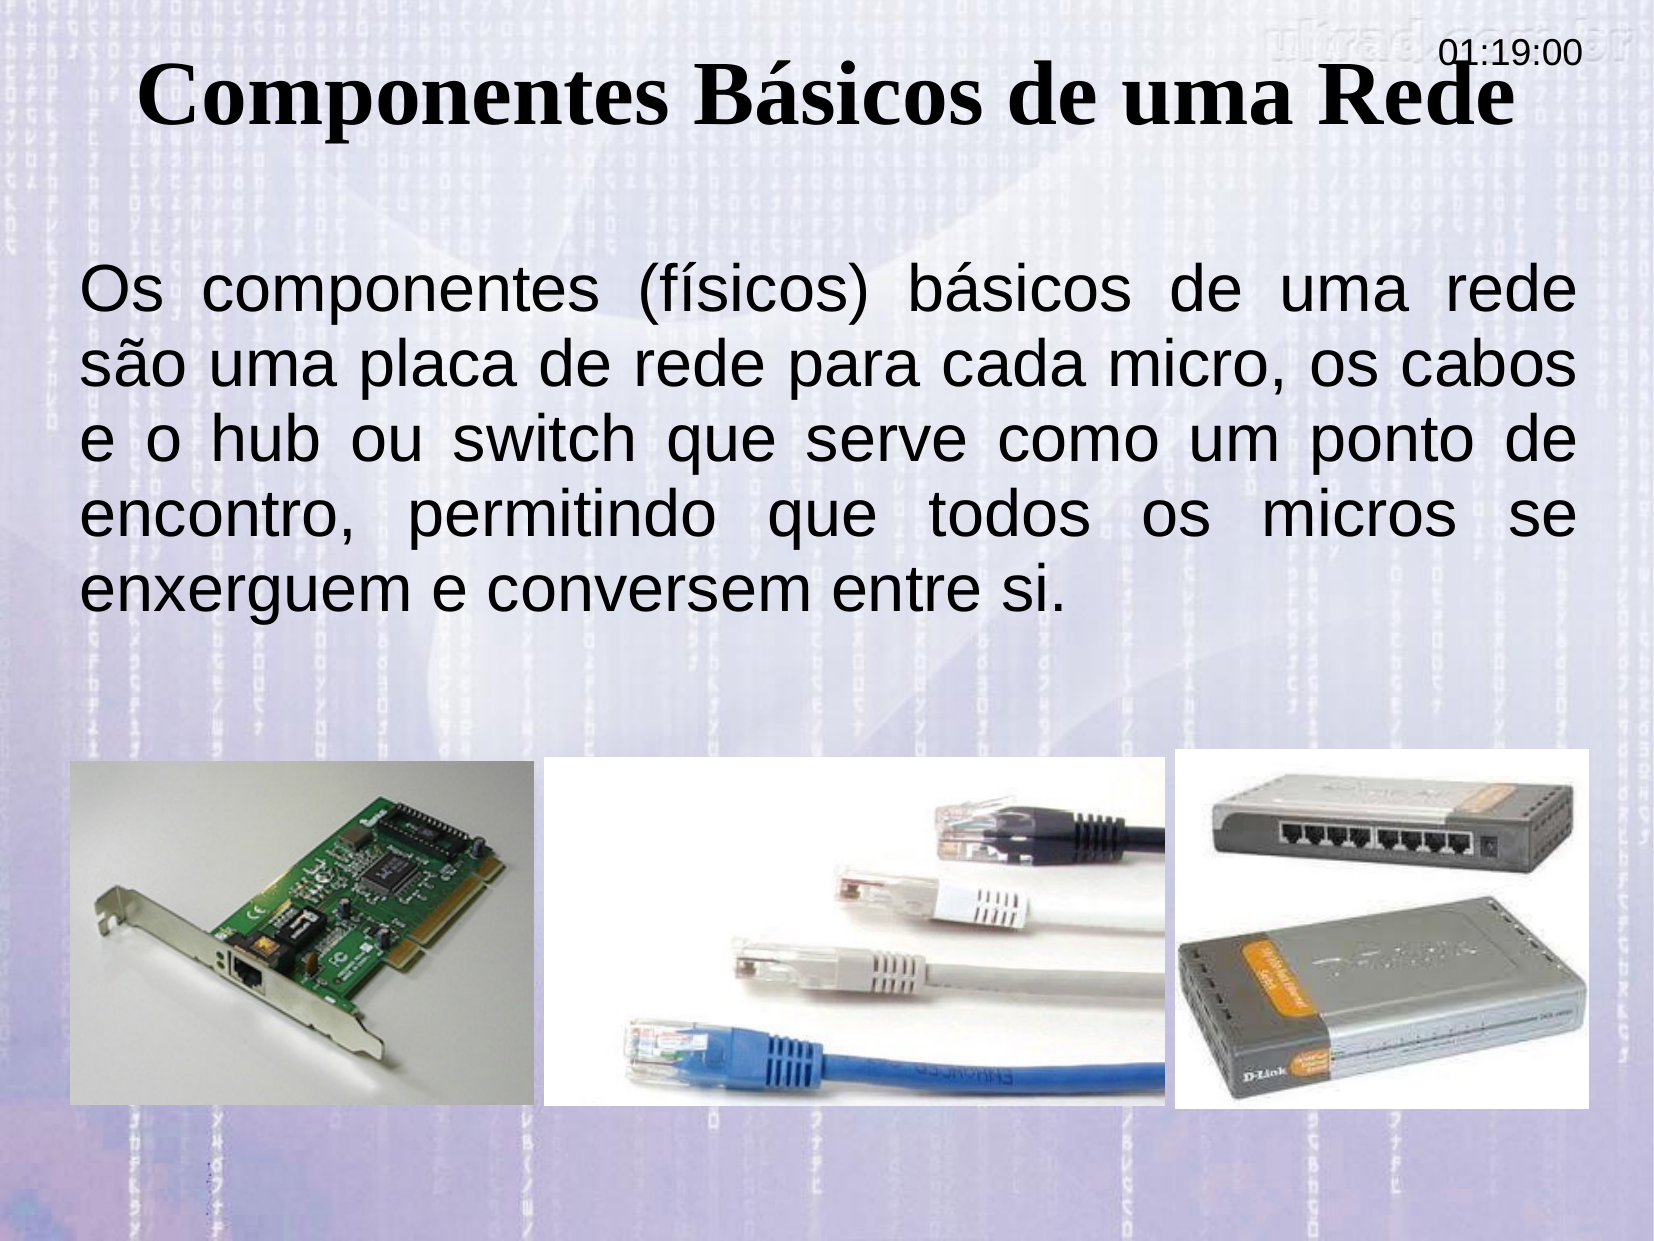

03:29:15
Componentes Básicos de uma Rede
Os componentes (físicos) básicos de uma rede são uma placa de rede para cada micro, os cabos e o hub ou switch que serve como um ponto de encontro, permitindo que todos os micros se enxerguem e conversem entre si.